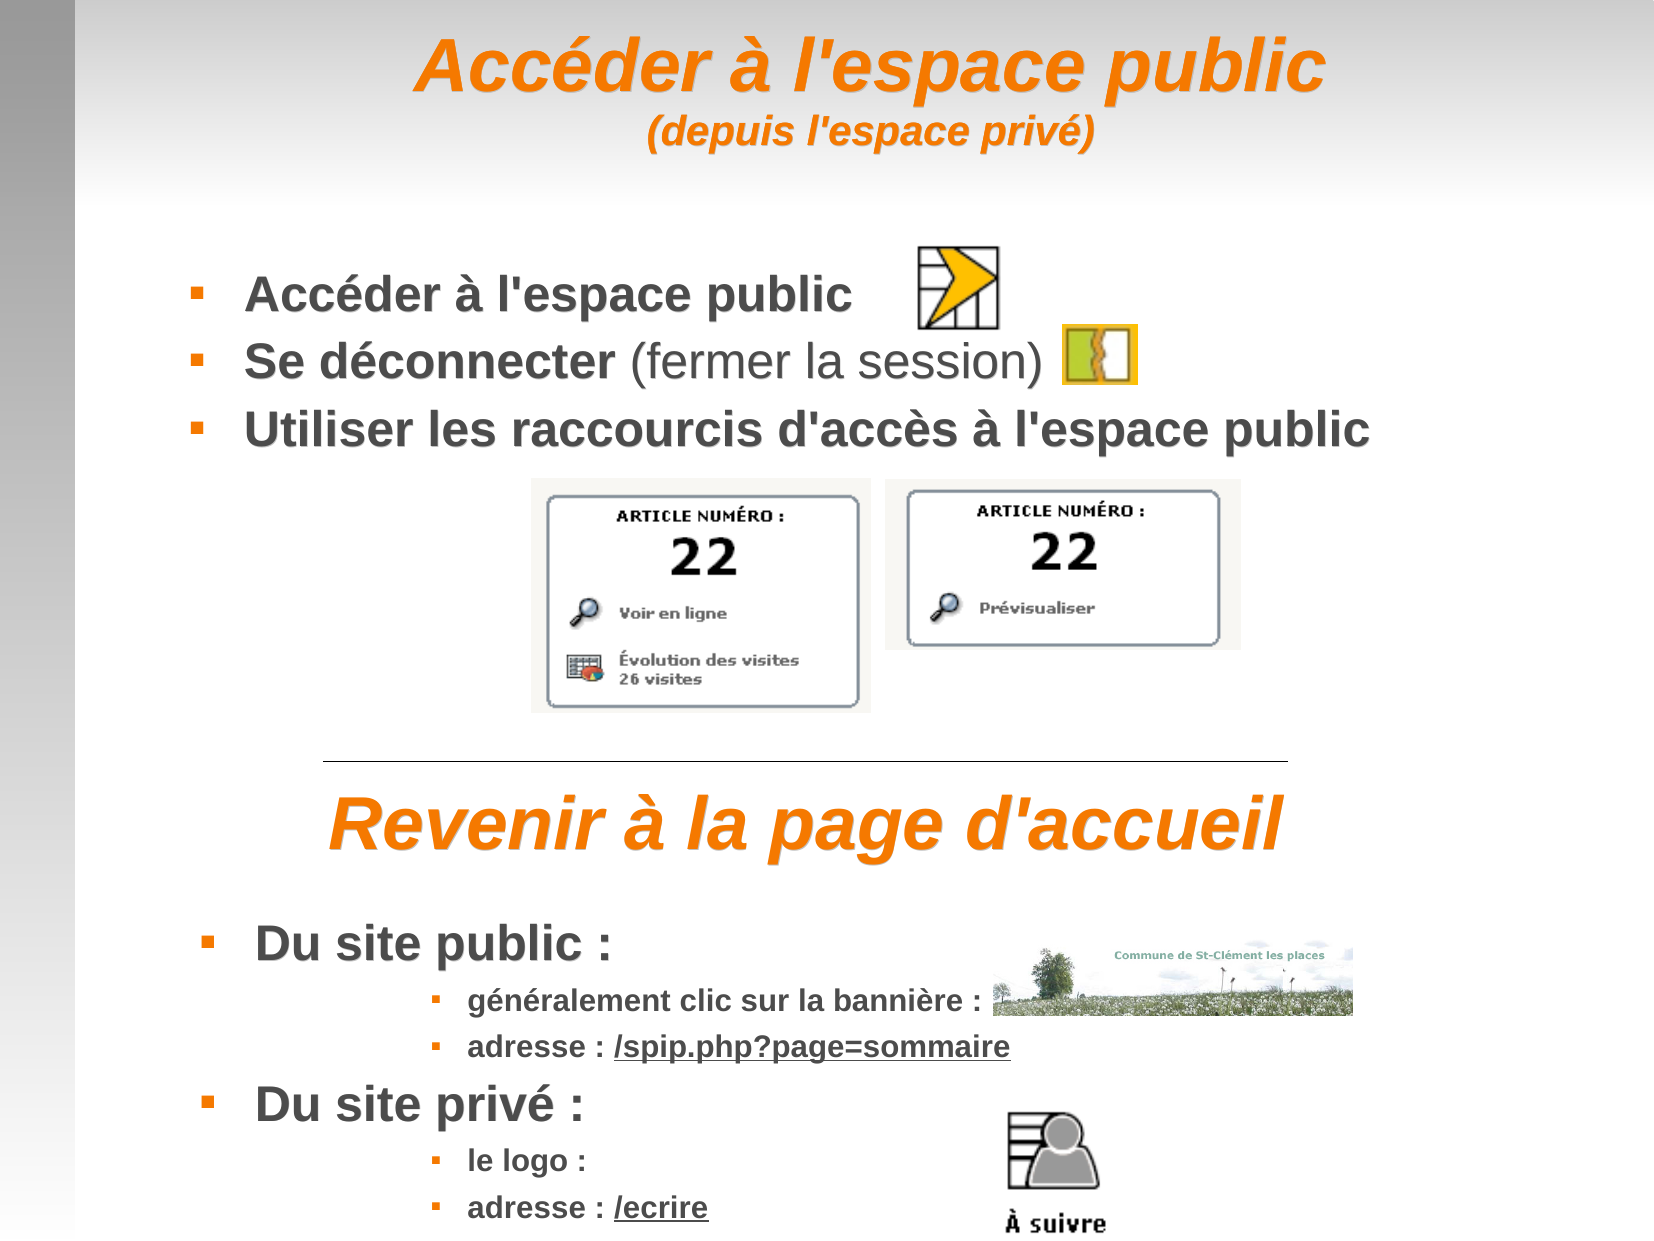

Accéder à l'espace public
(depuis l'espace privé)
Accéder à l'espace public
(depuis l'espace privé)
# Accéder à l'espace public
Se déconnecter (fermer la session)
Utiliser les raccourcis d'accès à l'espace public
Revenir à la page d'accueil
Du site public :
généralement clic sur la bannière :
adresse : /spip.php?page=sommaire
Du site privé :
le logo :
adresse : /ecrire